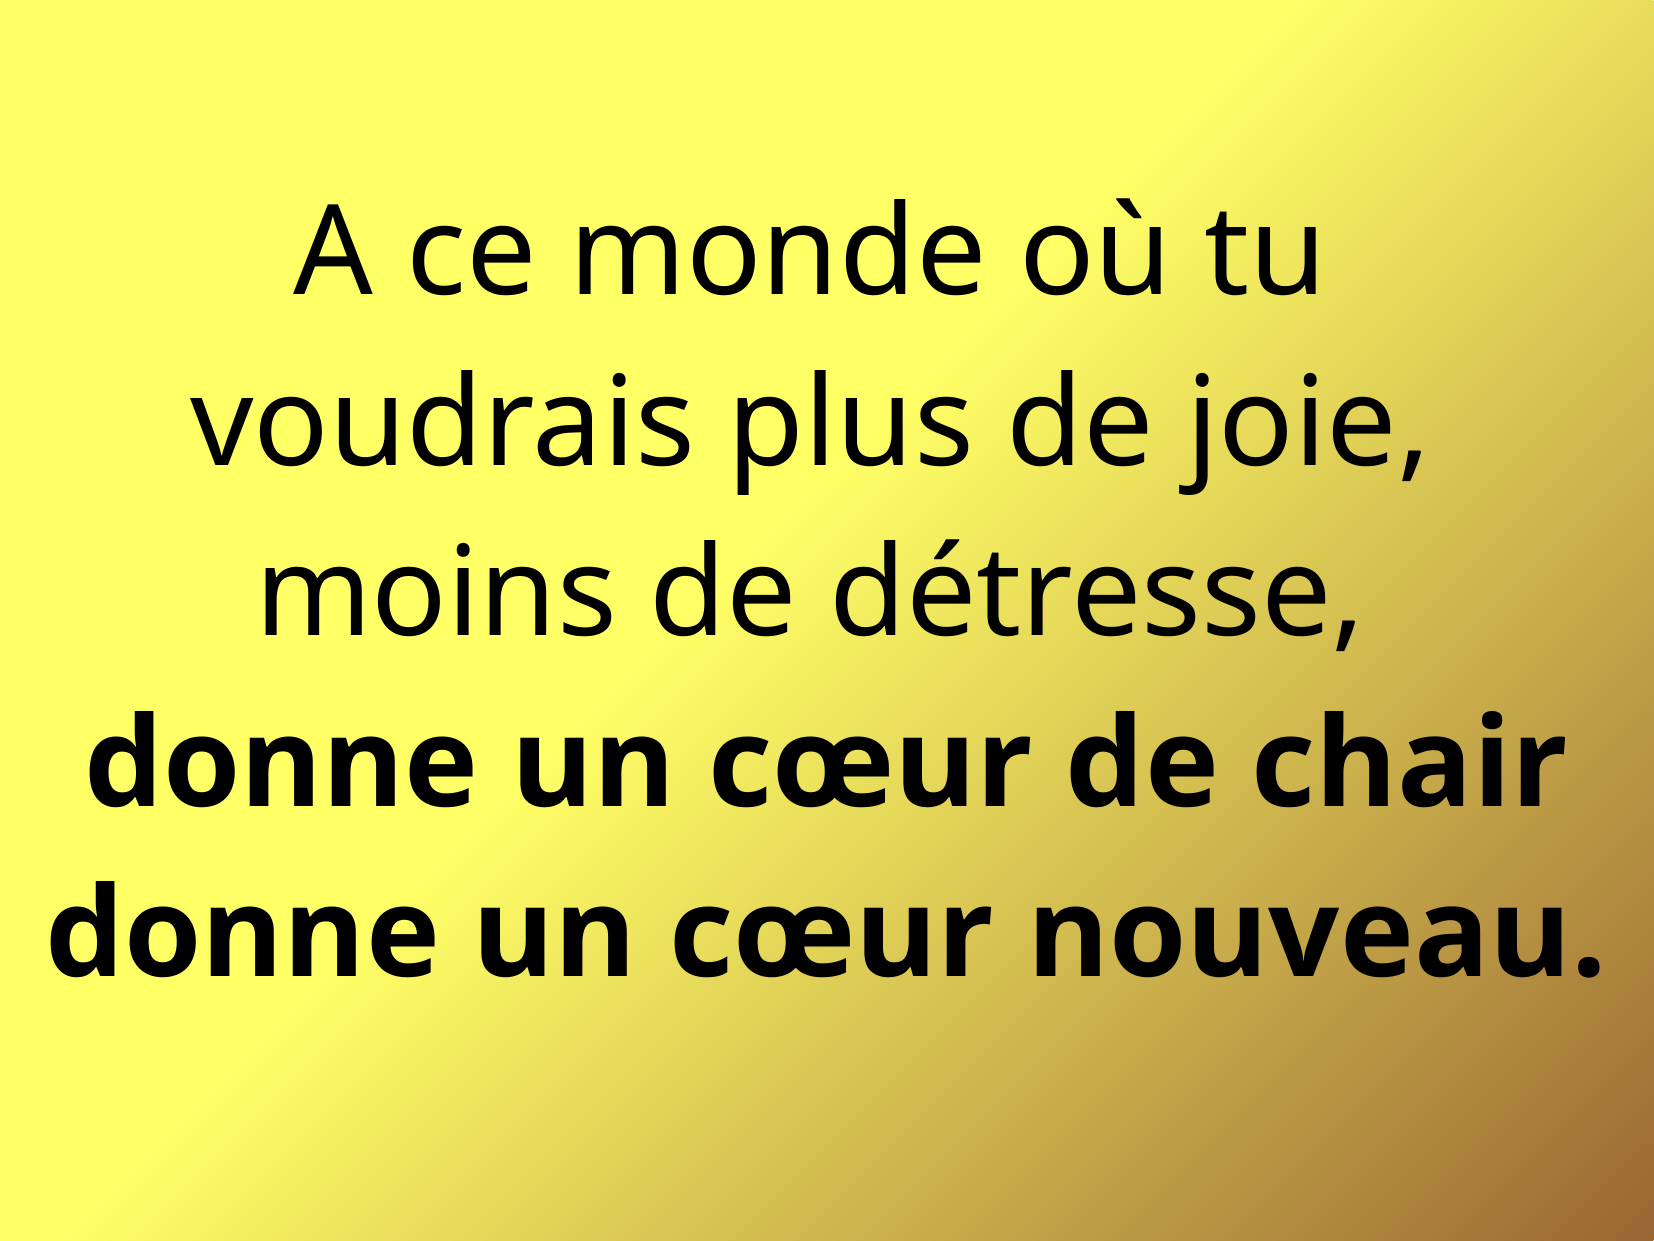

A ce monde où tu
voudrais plus de joie,
moins de détresse,
donne un cœur de chair donne un cœur nouveau.
#